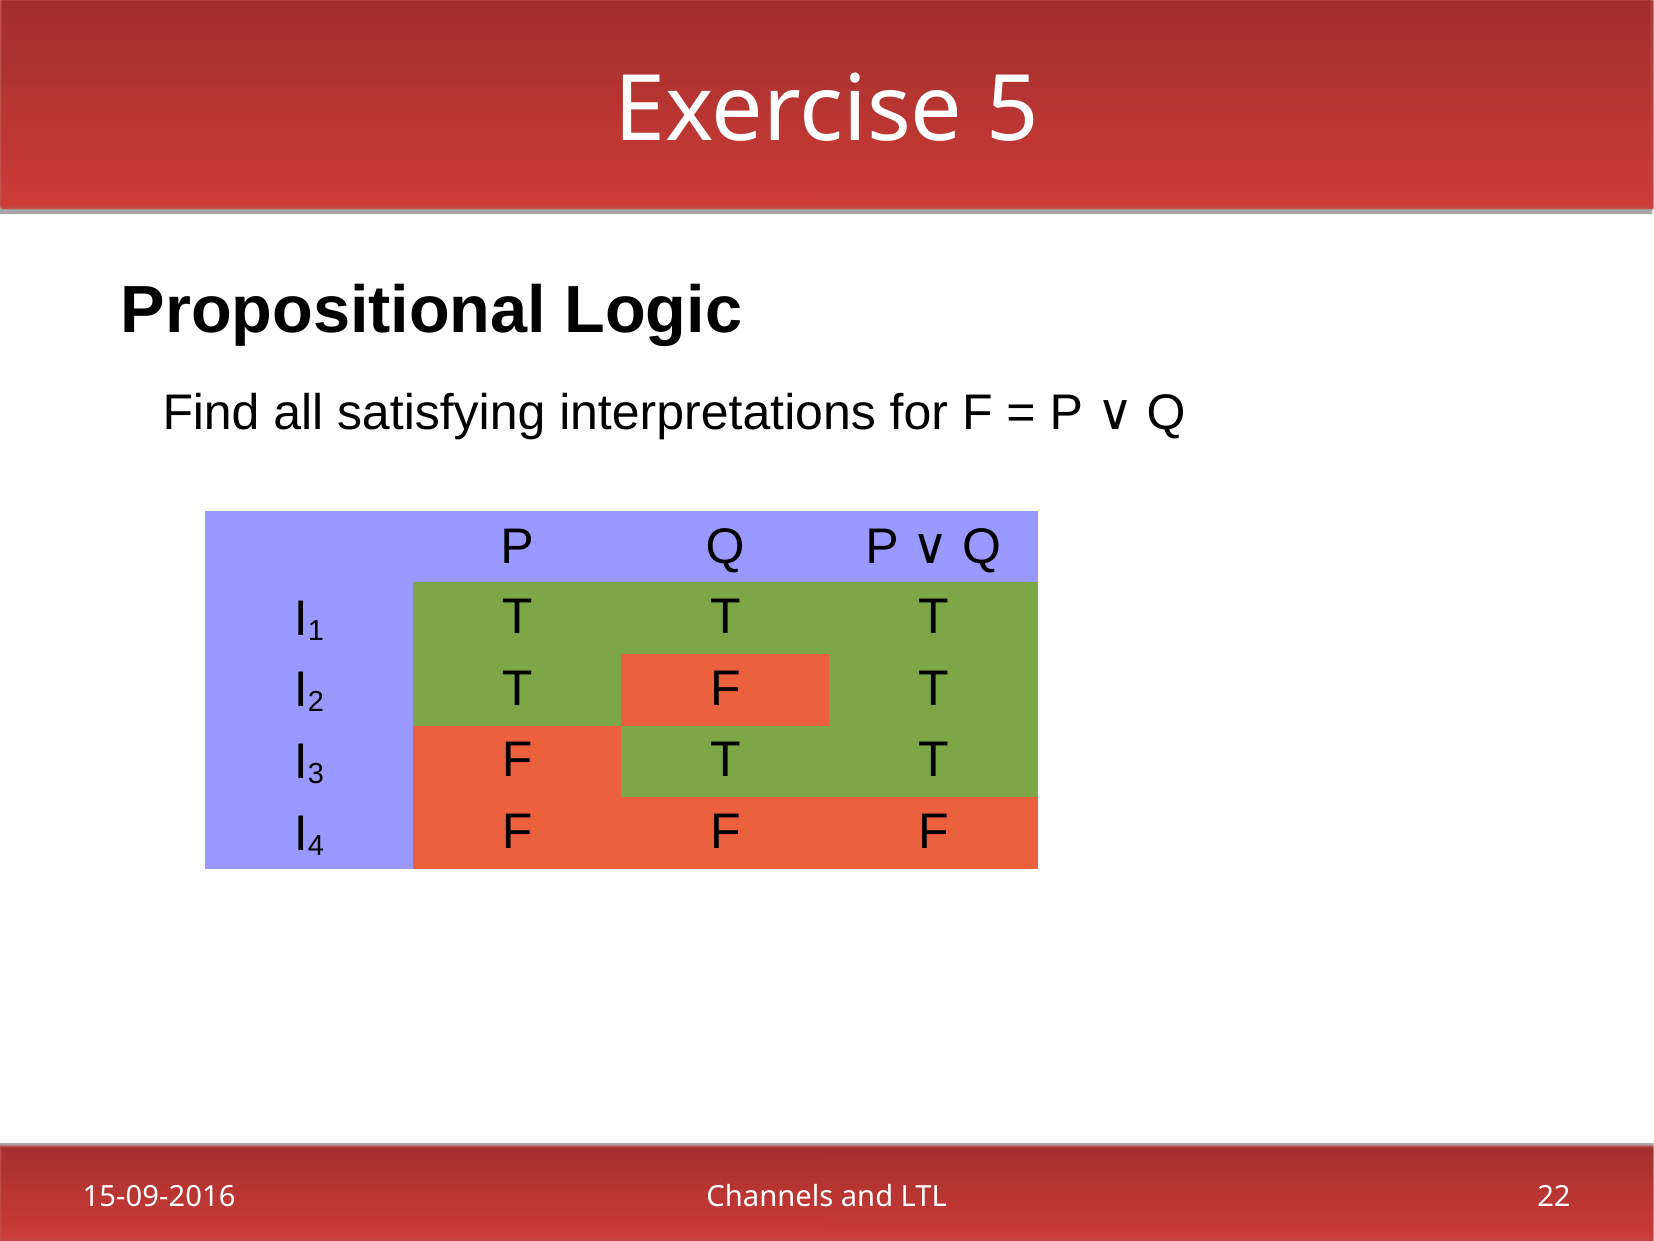

# Exercise 5
Propositional Logic
Find all satisfying interpretations for F = P ∨ Q
| | P | Q | P ∨ Q |
| --- | --- | --- | --- |
| I1 | T | T | T |
| I2 | T | F | T |
| I3 | F | T | T |
| I4 | F | F | F |
15-09-2016
Channels and LTL
22